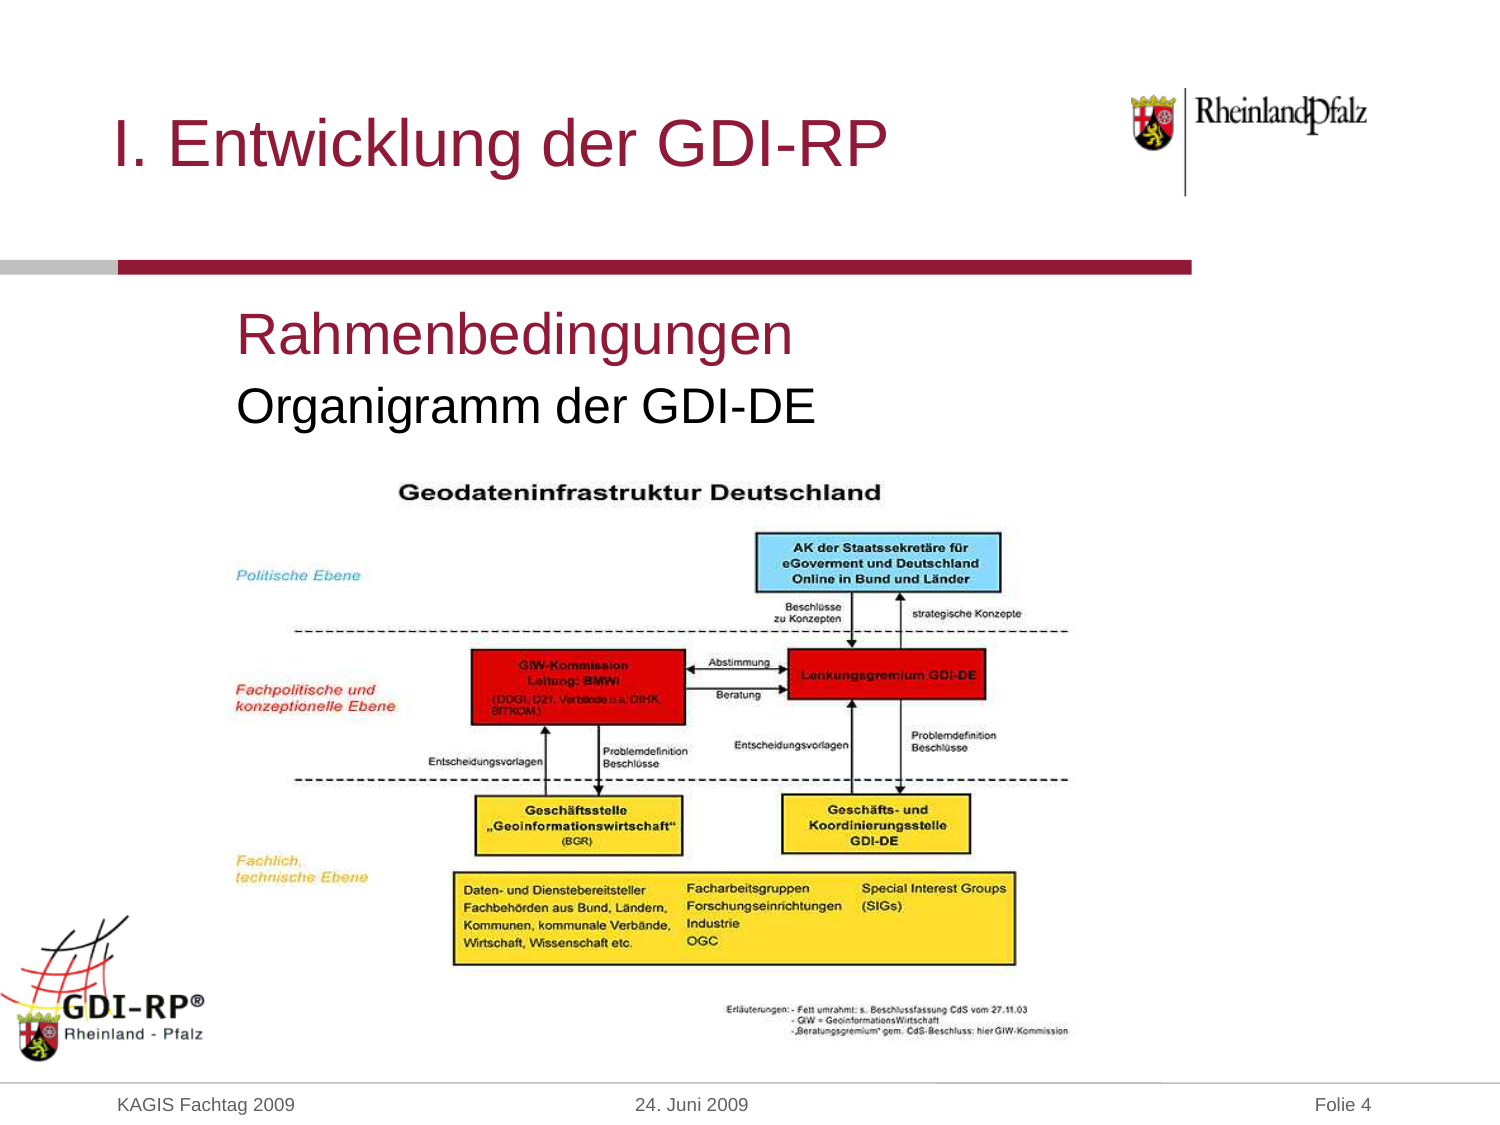

# I. Entwicklung der GDI-RP
Rahmenbedingungen
Organigramm der GDI-DE